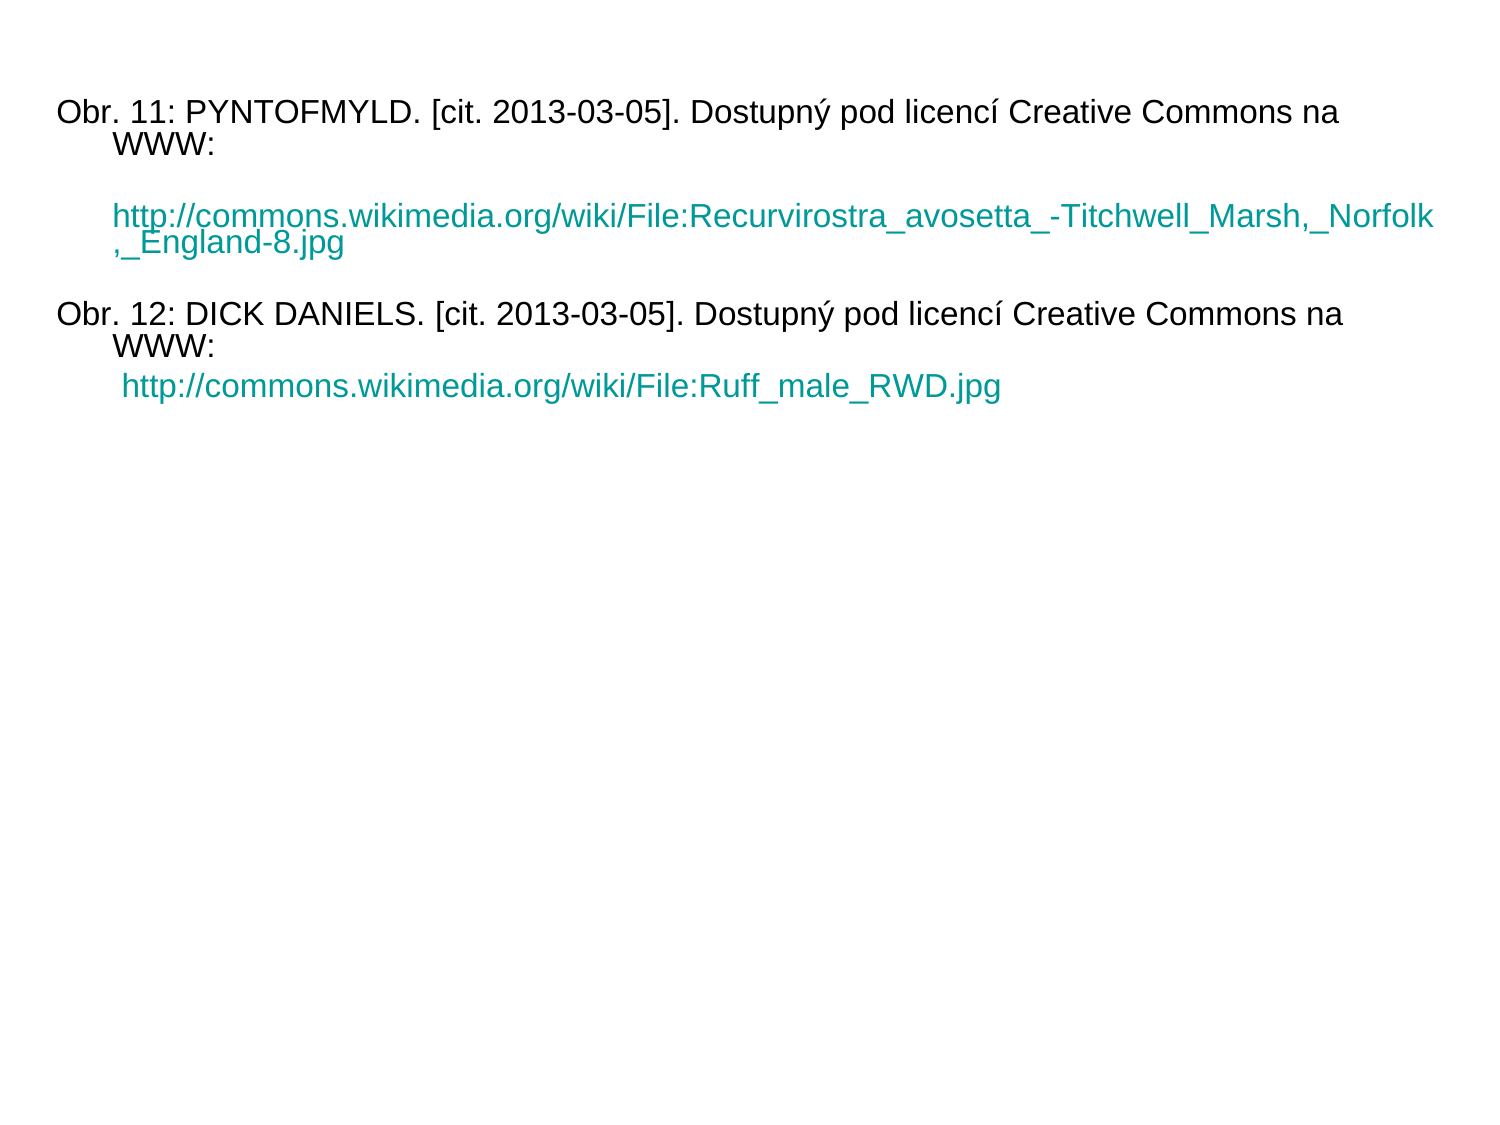

# Obr. 11: PYNTOFMYLD. [cit. 2013-03-05]. Dostupný pod licencí Creative Commons na WWW:
	http://commons.wikimedia.org/wiki/File:Recurvirostra_avosetta_-Titchwell_Marsh,_Norfolk,_England-8.jpg
Obr. 12: DICK DANIELS. [cit. 2013-03-05]. Dostupný pod licencí Creative Commons na WWW:
	 http://commons.wikimedia.org/wiki/File:Ruff_male_RWD.jpg